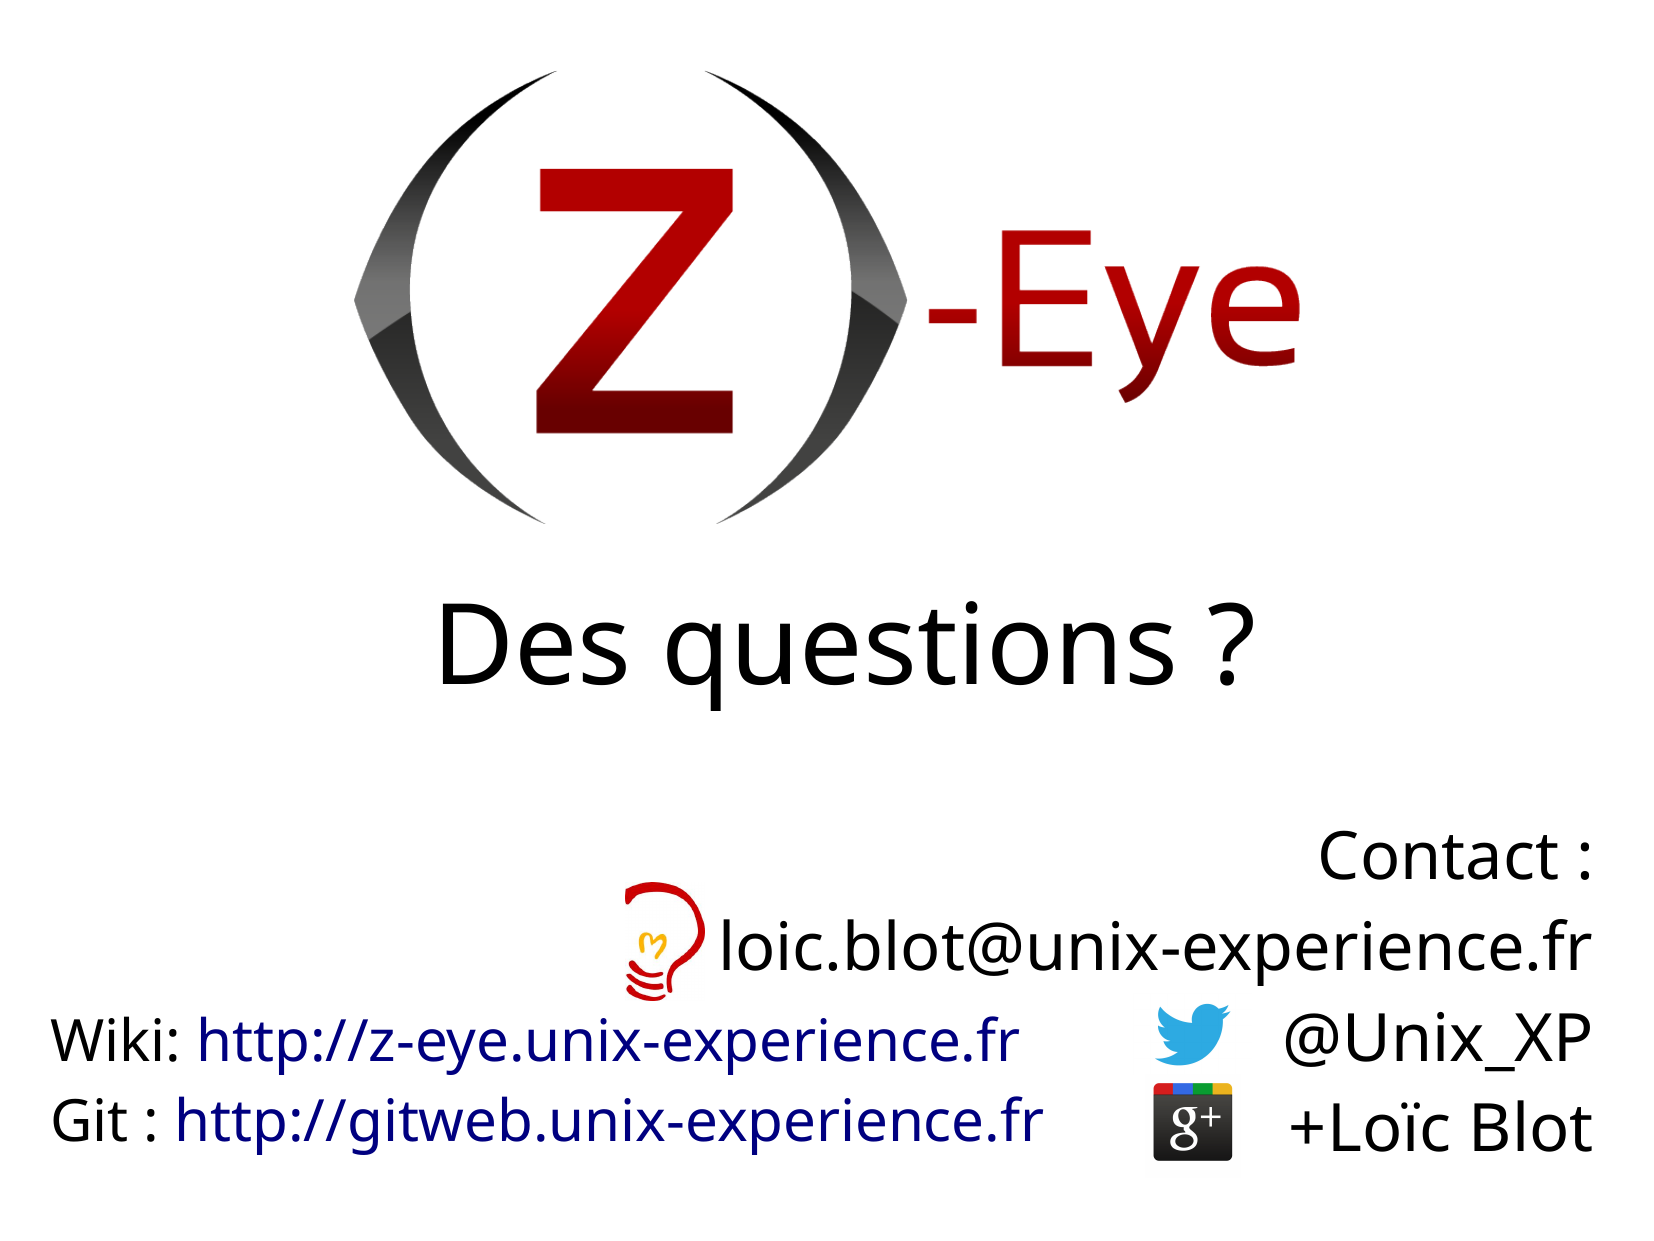

# Des questions ?
Contact :
loic.blot@unix-experience.fr
@Unix_XP
+Loïc Blot
Wiki: http://z-eye.unix-experience.fr
Git : http://gitweb.unix-experience.fr